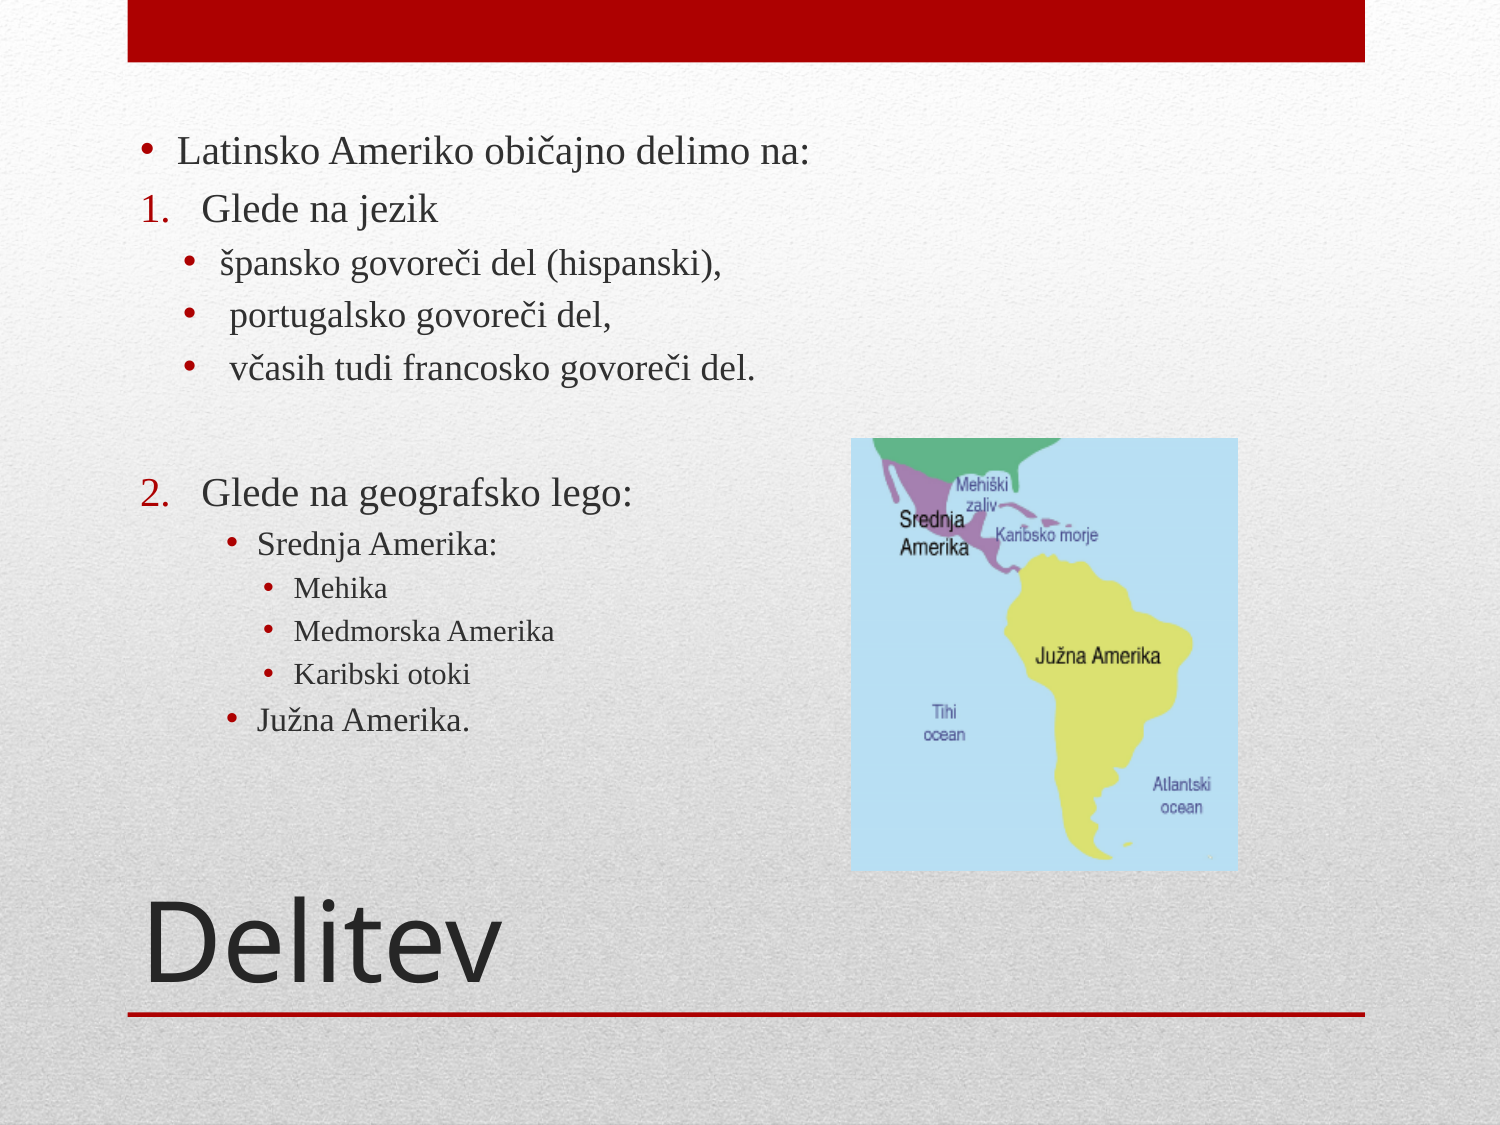

Latinsko Ameriko običajno delimo na:
Glede na jezik
špansko govoreči del (hispanski),
 portugalsko govoreči del,
 včasih tudi francosko govoreči del.
Glede na geografsko lego:
Srednja Amerika:
Mehika
Medmorska Amerika
Karibski otoki
Južna Amerika.
# Delitev